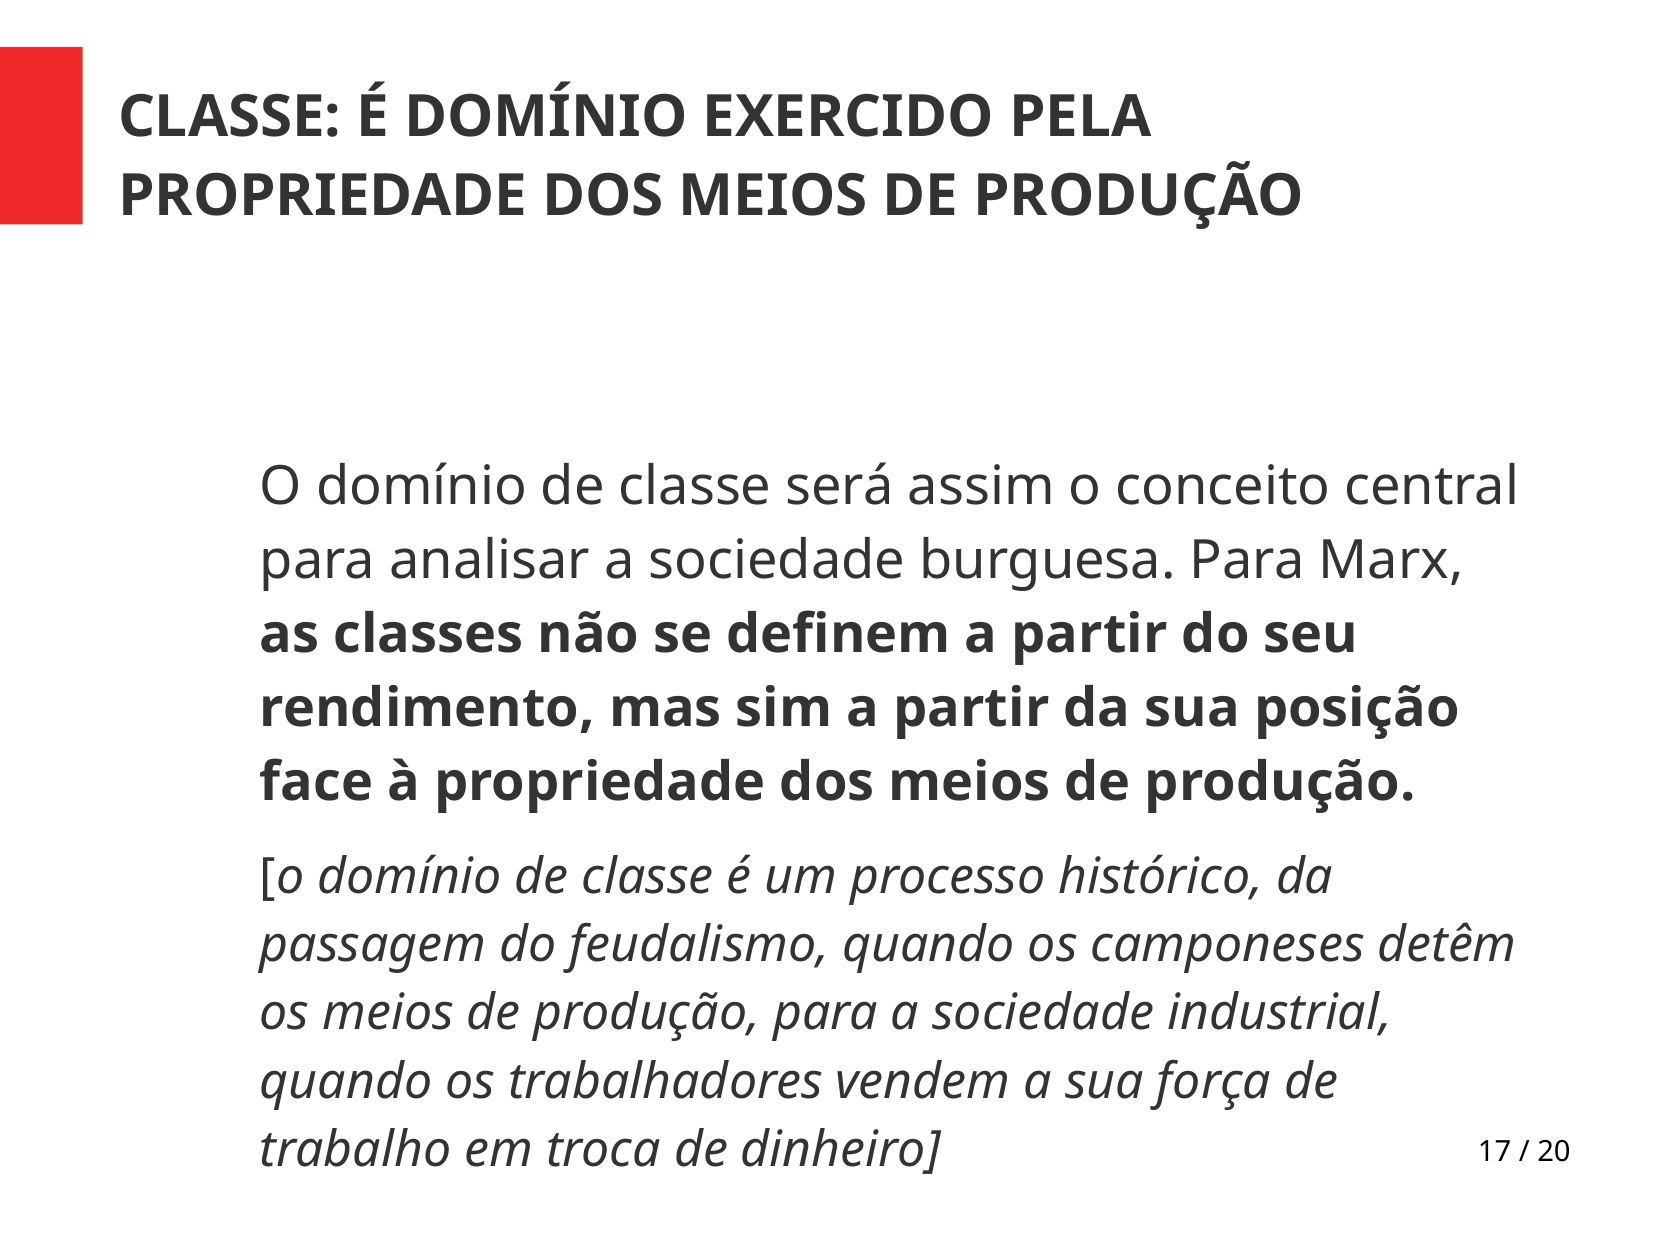

# CLASSE: É DOMÍNIO EXERCIDO PELA PROPRIEDADE DOS MEIOS DE PRODUÇÃO
O domínio de classe será assim o conceito central para analisar a sociedade burguesa. Para Marx, as classes não se definem a partir do seu rendimento, mas sim a partir da sua posição face à propriedade dos meios de produção.
[o domínio de classe é um processo histórico, da passagem do feudalismo, quando os camponeses detêm os meios de produção, para a sociedade industrial, quando os trabalhadores vendem a sua força de trabalho em troca de dinheiro]
17